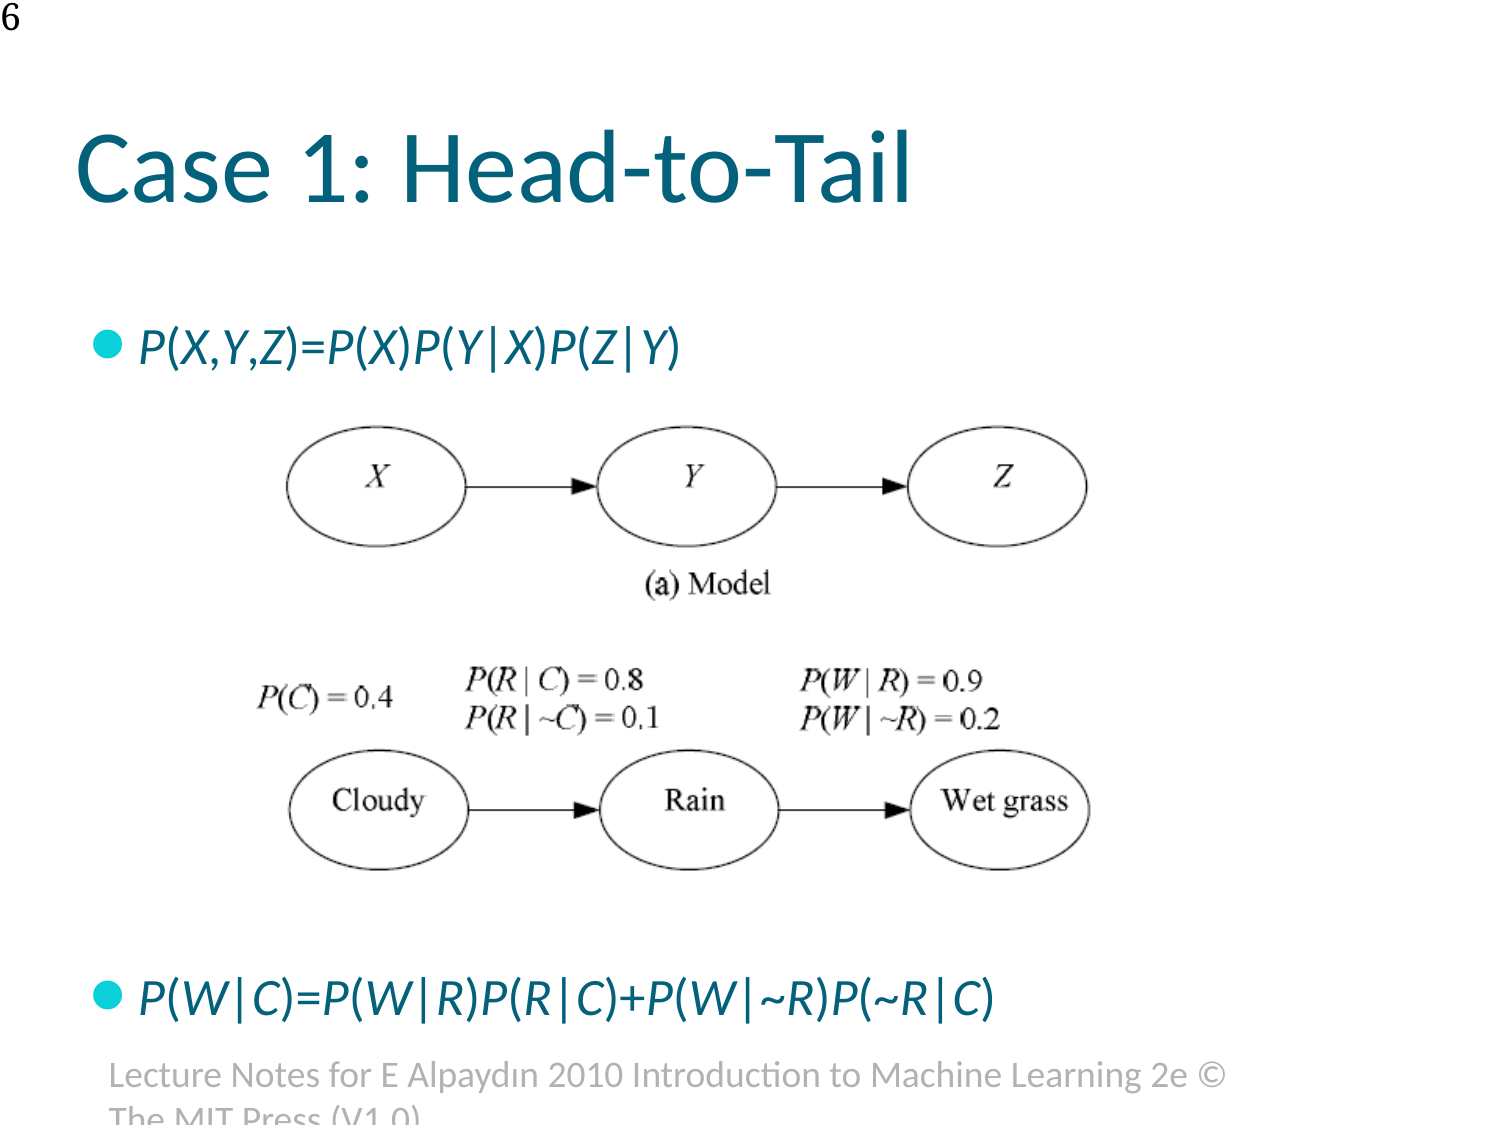

# Case 1: Head-to-Tail
P(X,Y,Z)=P(X)P(Y|X)P(Z|Y)
P(W|C)=P(W|R)P(R|C)+P(W|~R)P(~R|C)
Lecture Notes for E Alpaydın 2010 Introduction to Machine Learning 2e © The MIT Press (V1.0)